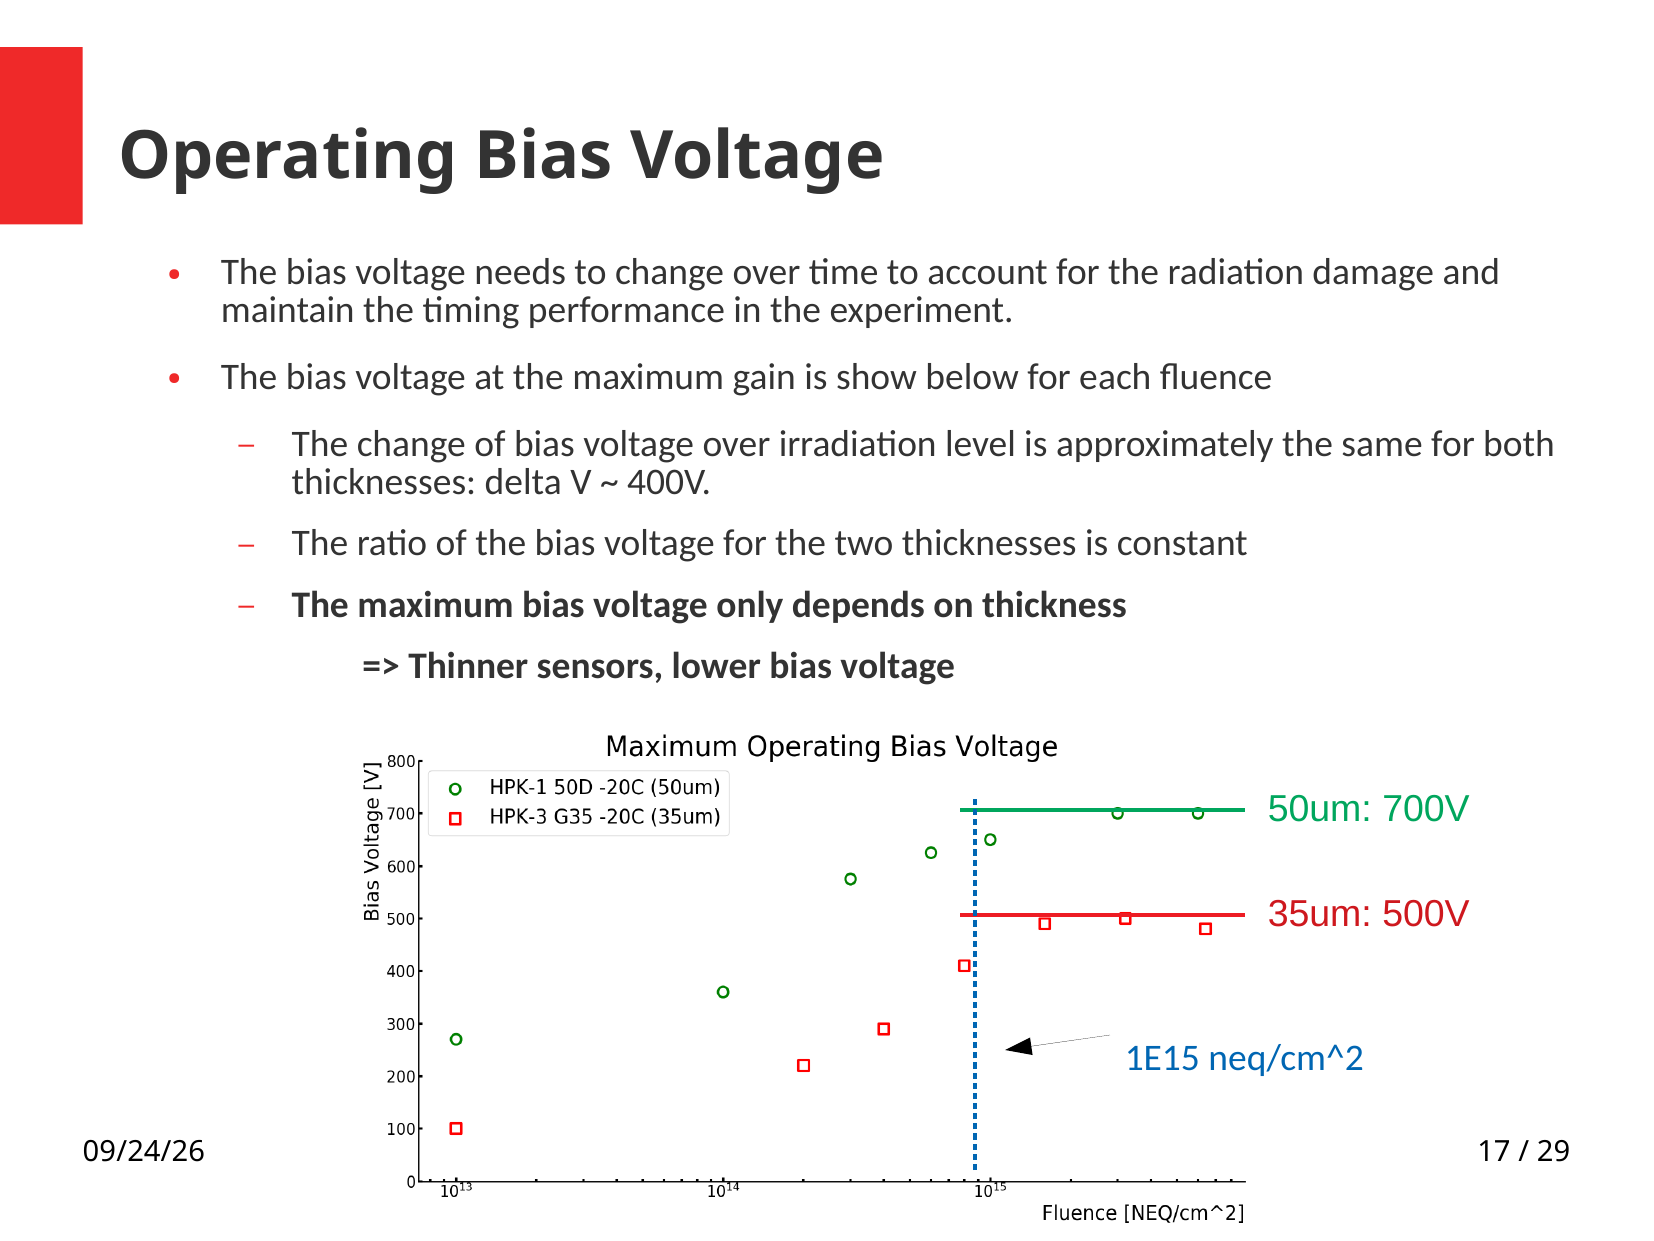

# Operating Bias Voltage
The bias voltage needs to change over time to account for the radiation damage and maintain the timing performance in the experiment.
The bias voltage at the maximum gain is show below for each fluence
The change of bias voltage over irradiation level is approximately the same for both thicknesses: delta V ~ 400V.
The ratio of the bias voltage for the two thicknesses is constant
The maximum bias voltage only depends on thickness
=> Thinner sensors, lower bias voltage
50um: 700V
35um: 500V
1E15 neq/cm^2
ULITIMA 2018
17